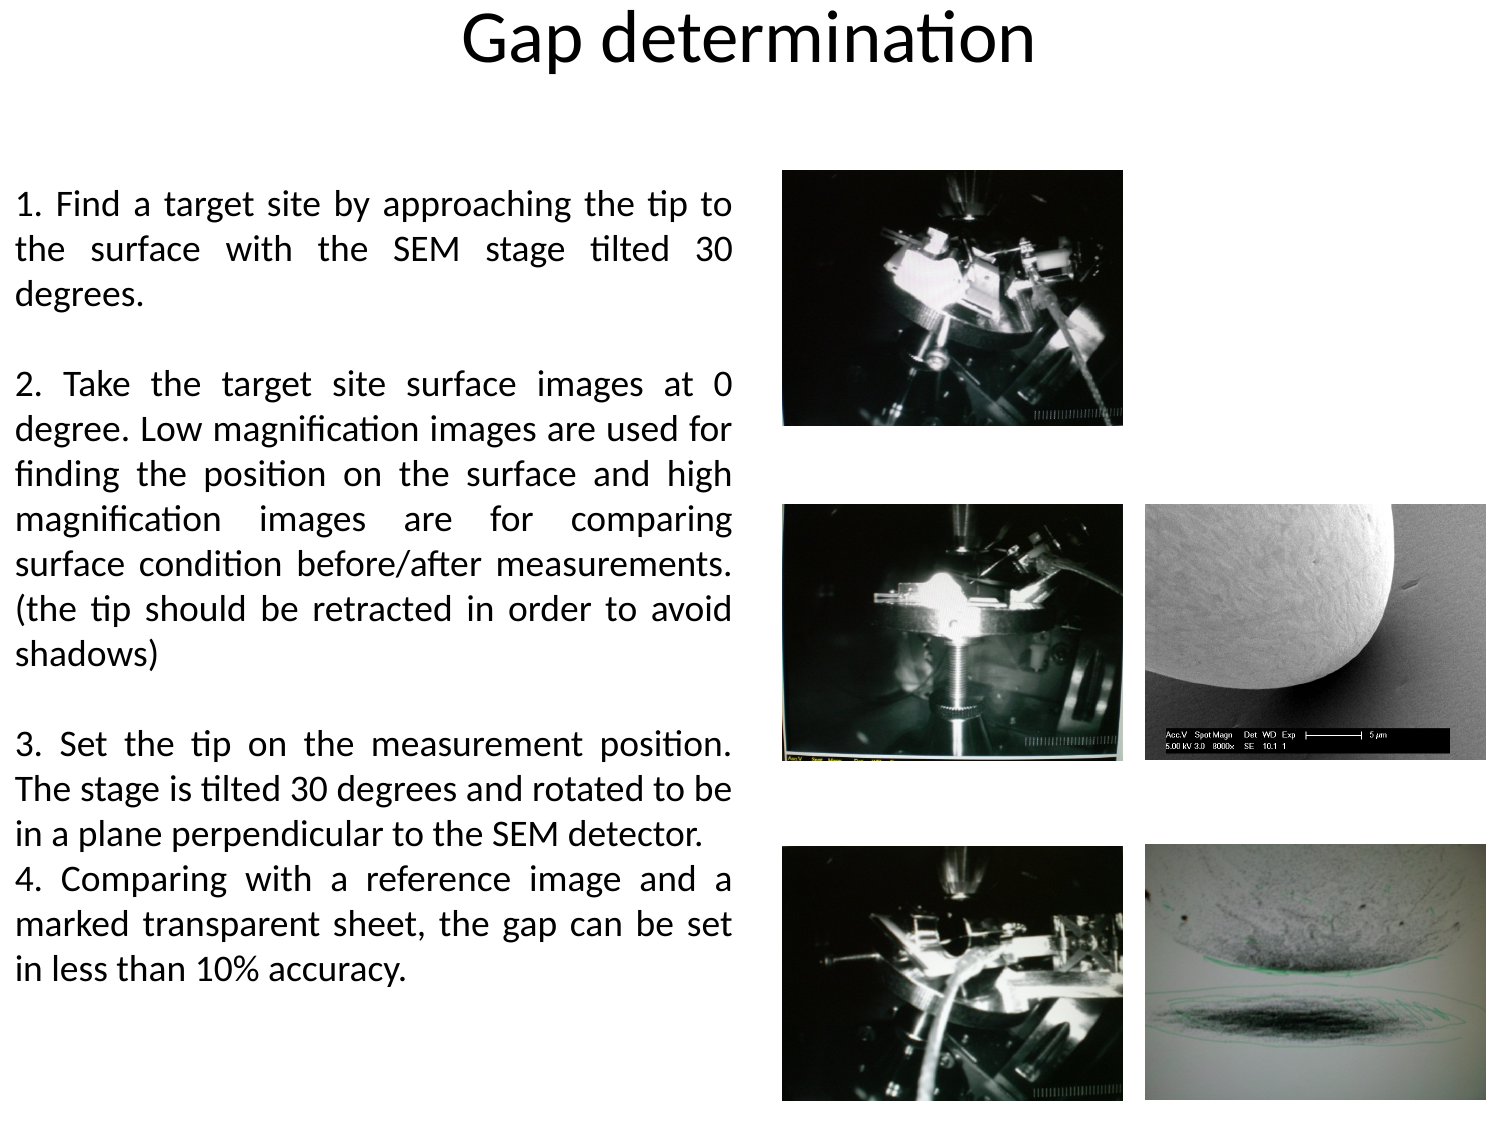

Gap determination
1. Find a target site by approaching the tip to the surface with the SEM stage tilted 30 degrees.
2. Take the target site surface images at 0 degree. Low magnification images are used for finding the position on the surface and high magnification images are for comparing surface condition before/after measurements. (the tip should be retracted in order to avoid shadows)
3. Set the tip on the measurement position. The stage is tilted 30 degrees and rotated to be in a plane perpendicular to the SEM detector.
4. Comparing with a reference image and a marked transparent sheet, the gap can be set in less than 10% accuracy.